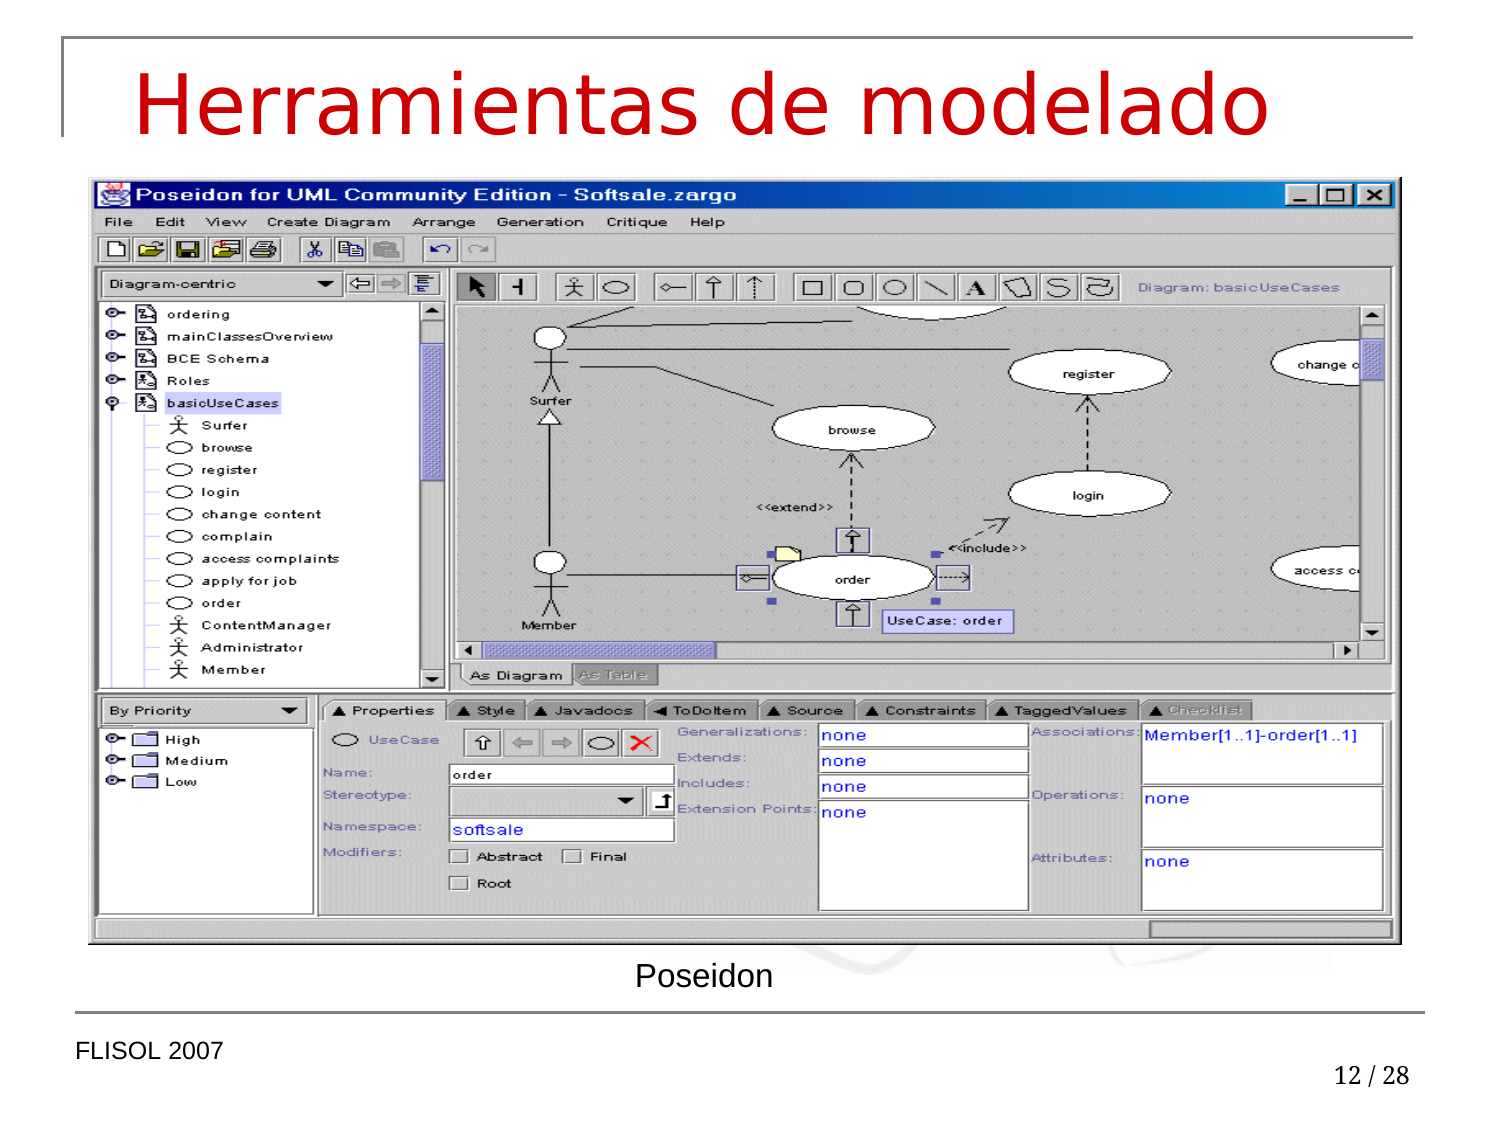

# Herramientas de modelado
Poseidon
12
COMPETISOFT